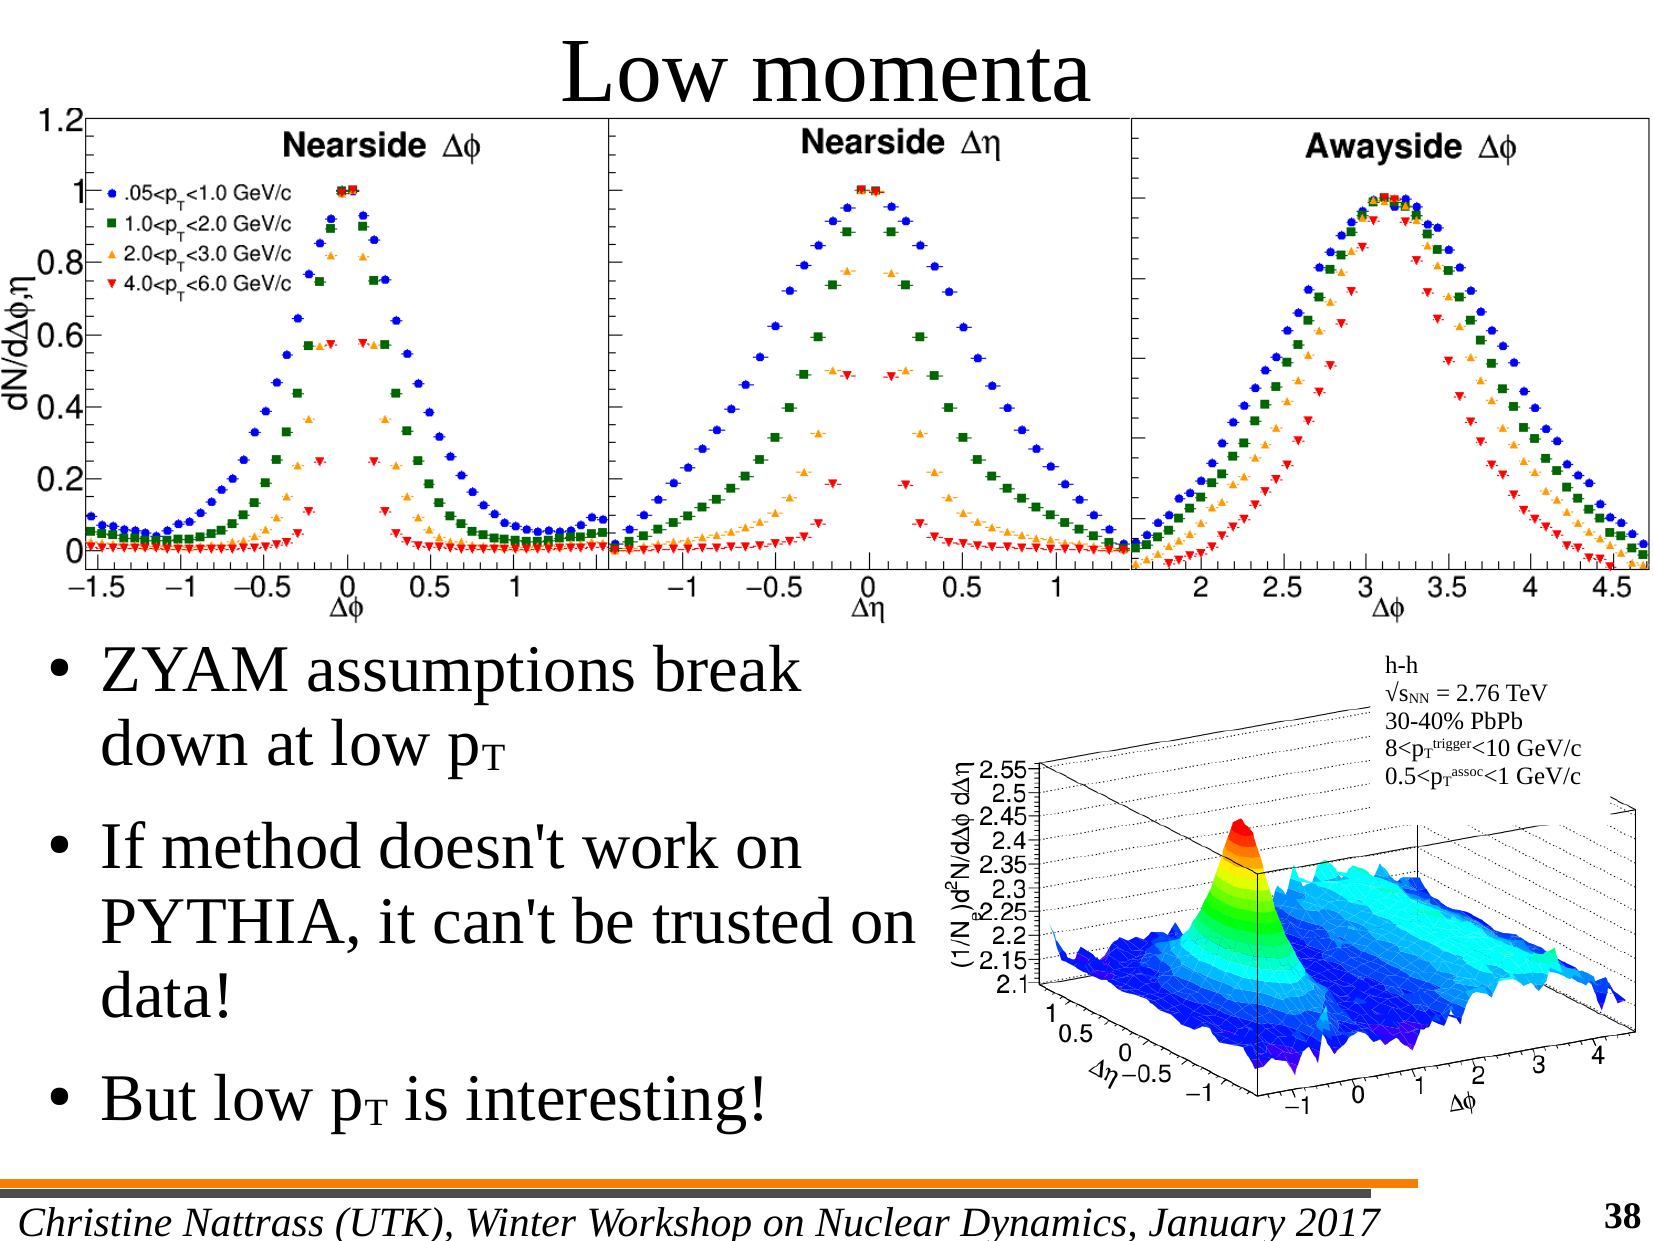

# Low momenta
ZYAM assumptions break down at low pT
If method doesn't work on PYTHIA, it can't be trusted on data!
But low pT is interesting!
h-h
√sNN = 2.76 TeV
30-40% PbPb
8<pTtrigger<10 GeV/c
0.5<pTassoc<1 GeV/c